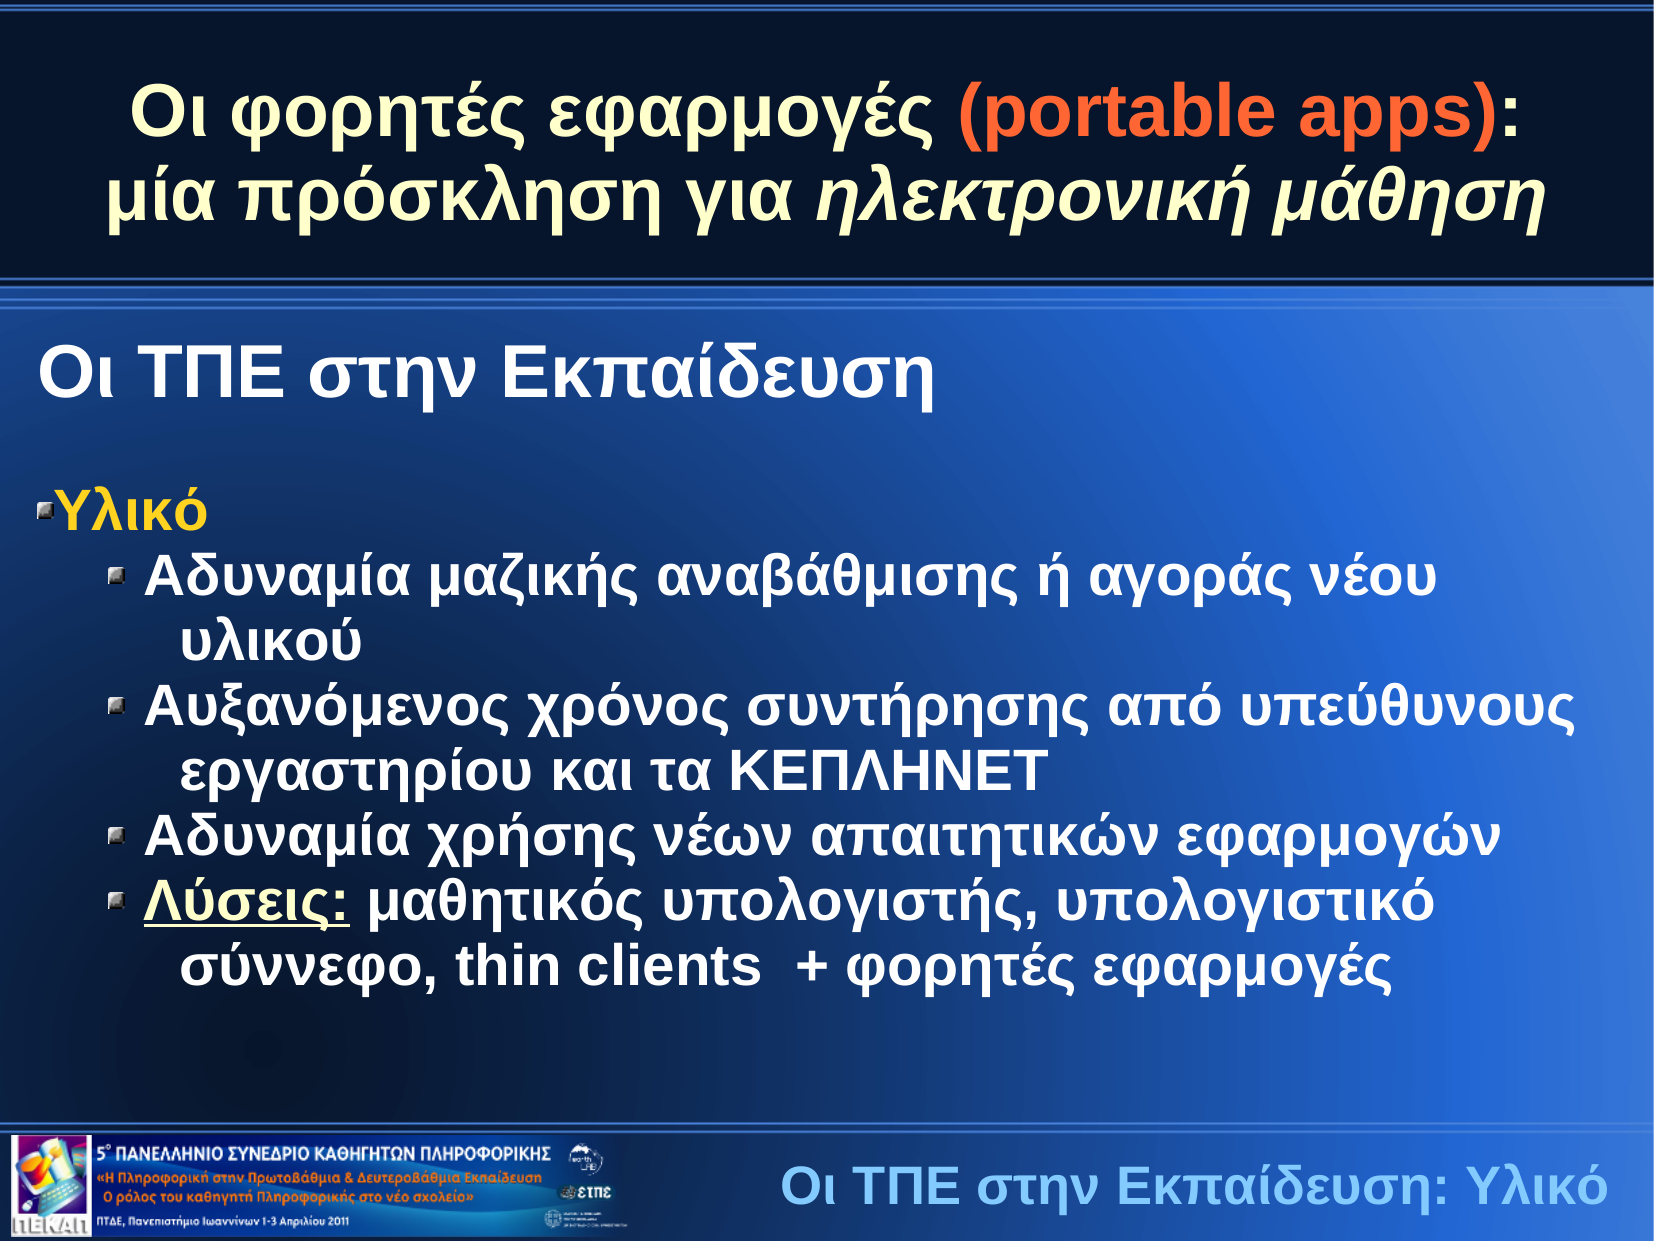

# Οι φορητές εφαρμογές (portable apps): μία πρόσκληση για ηλεκτρονική μάθηση
Οι ΤΠΕ στην Εκπαίδευση
Υλικό
Αδυναμία μαζικής αναβάθμισης ή αγοράς νέου υλικού
Αυξανόμενος χρόνος συντήρησης από υπεύθυνους εργαστηρίου και τα ΚΕΠΛΗΝΕΤ
Αδυναμία χρήσης νέων απαιτητικών εφαρμογών
Λύσεις: μαθητικός υπολογιστής, υπολογιστικό σύννεφο, thin clients + φορητές εφαρμογές
 Οι ΤΠΕ στην Εκπαίδευση: Υλικό